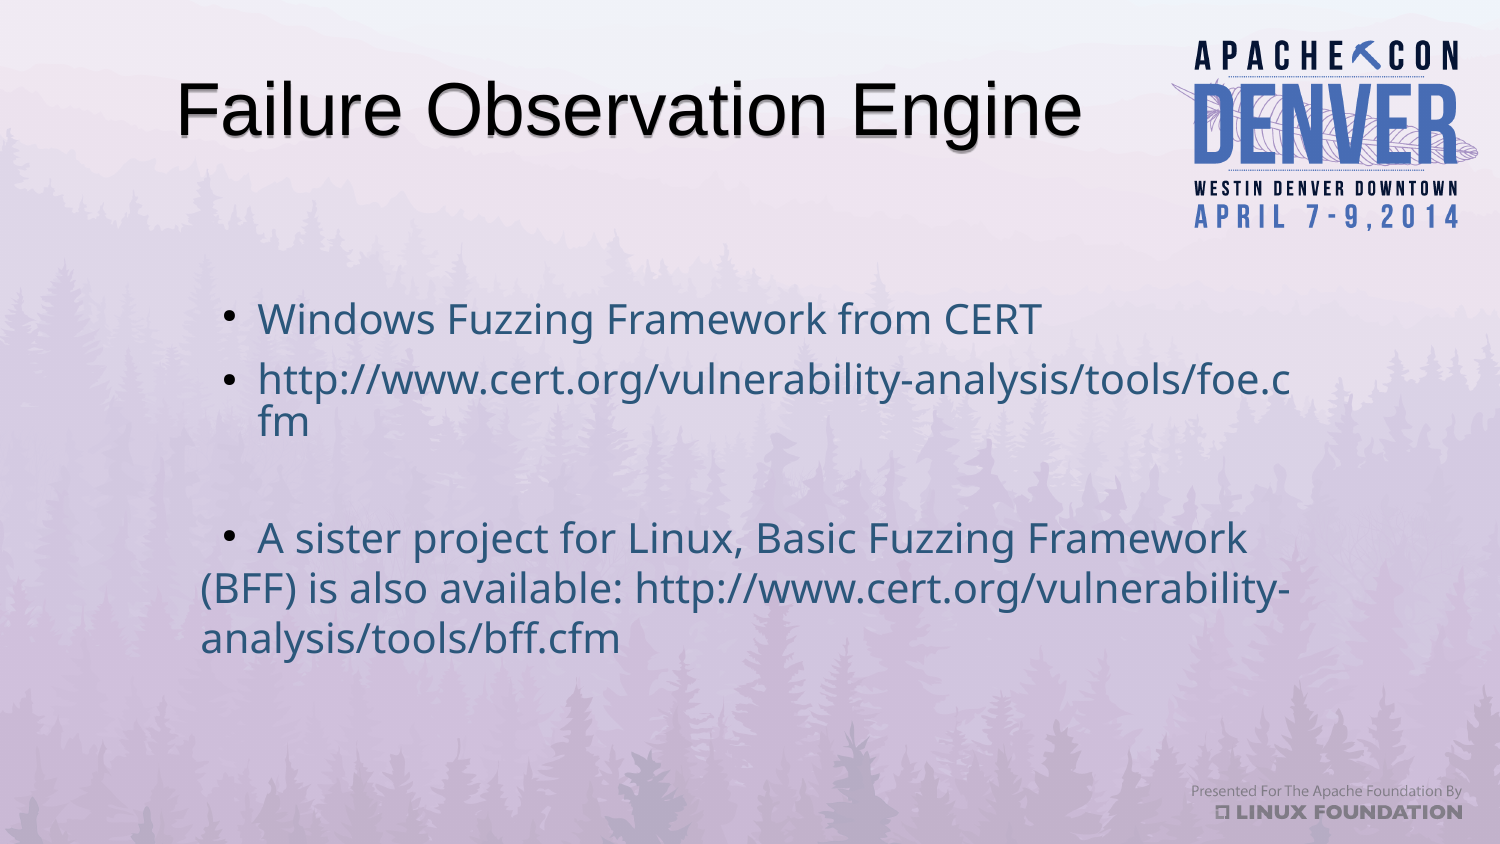

# Failure Observation Engine
Windows Fuzzing Framework from CERT
http://www.cert.org/vulnerability-analysis/tools/foe.cfm
A sister project for Linux, Basic Fuzzing Framework (BFF) is also available: http://www.cert.org/vulnerability-analysis/tools/bff.cfm